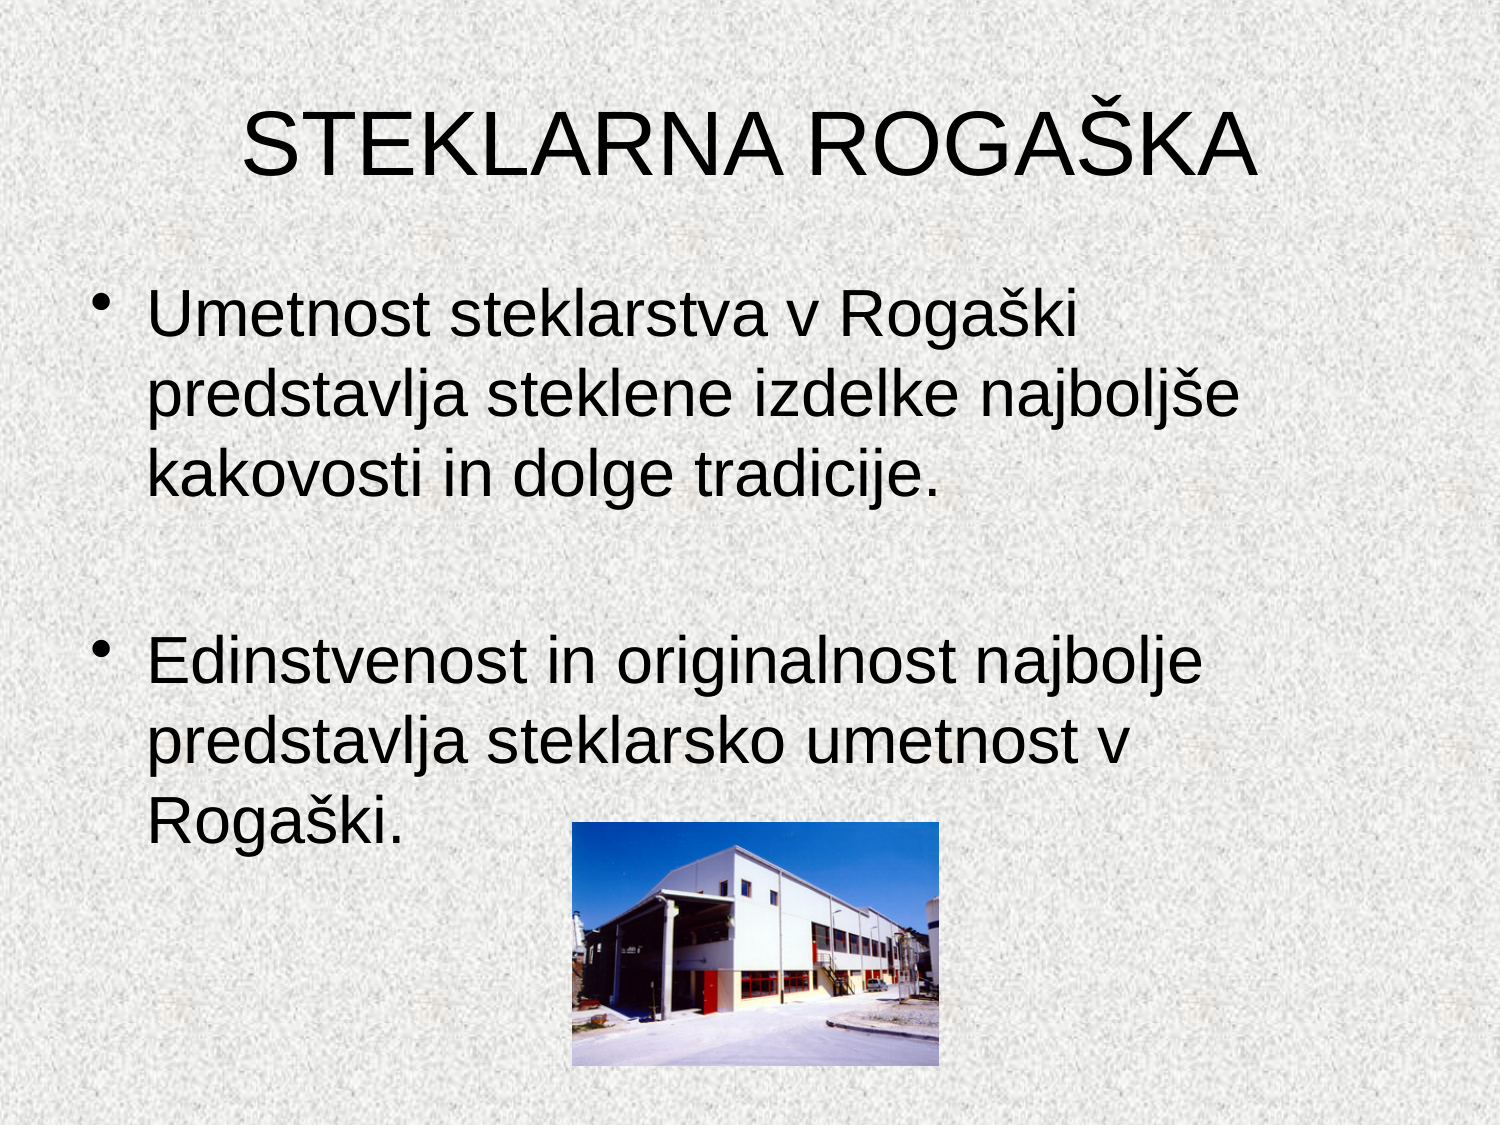

# STEKLARNA ROGAŠKA
Umetnost steklarstva v Rogaški predstavlja steklene izdelke najboljše kakovosti in dolge tradicije.
Edinstvenost in originalnost najbolje predstavlja steklarsko umetnost v Rogaški.